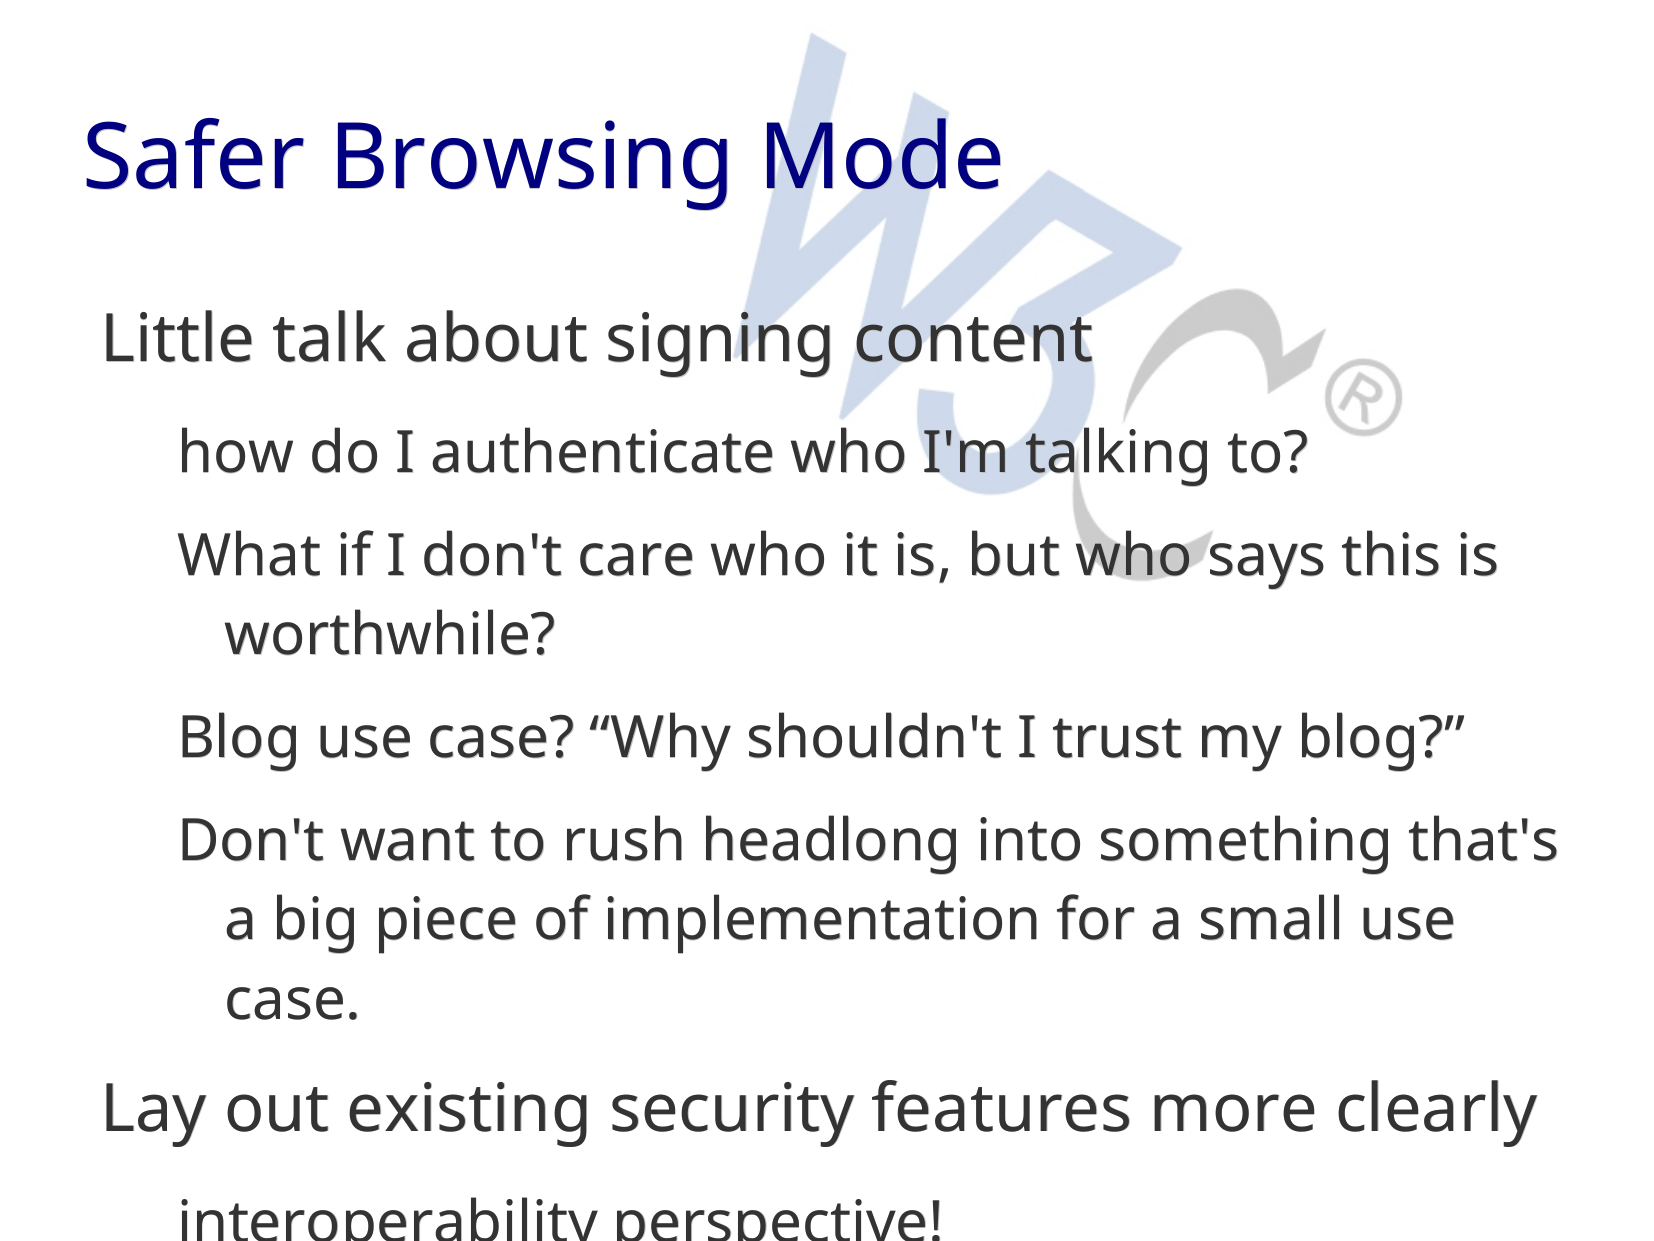

# Safer Browsing Mode
Little talk about signing content
how do I authenticate who I'm talking to?
What if I don't care who it is, but who says this is worthwhile?
Blog use case? “Why shouldn't I trust my blog?”
Don't want to rush headlong into something that's a big piece of implementation for a small use case.
Lay out existing security features more clearly
interoperability perspective!